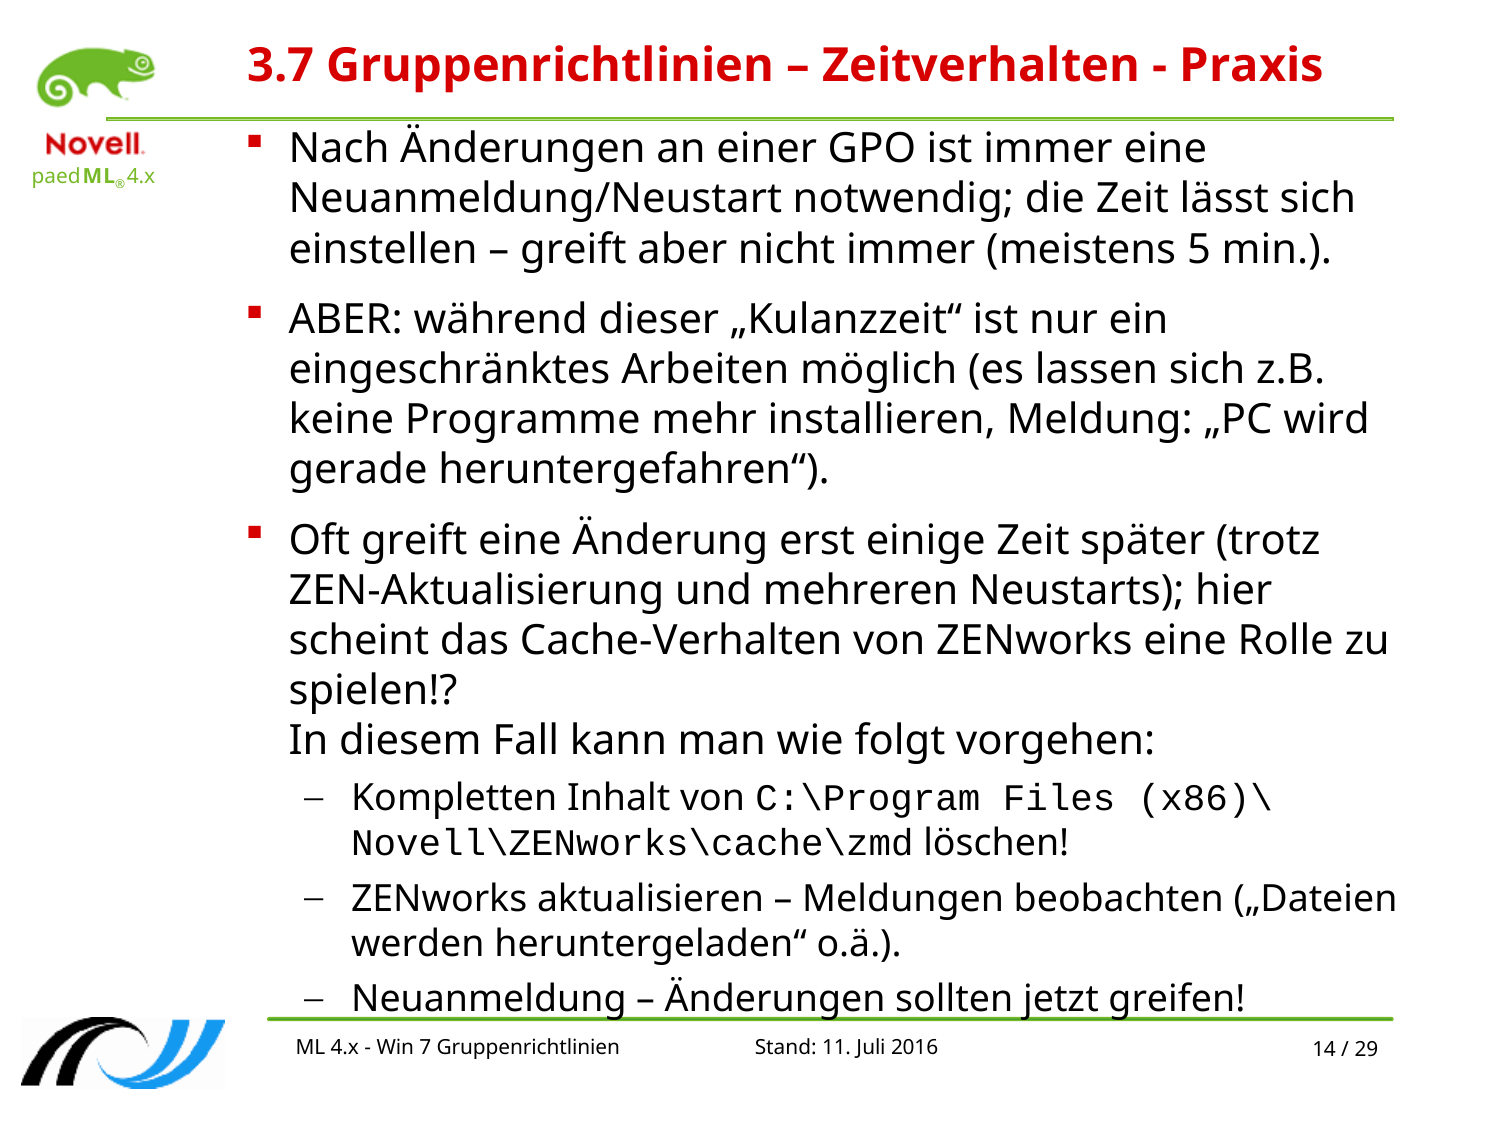

# 3.7 Gruppenrichtlinien – Zeitverhalten - Praxis
Nach Änderungen an einer GPO ist immer eine Neuanmeldung/Neustart notwendig; die Zeit lässt sich einstellen – greift aber nicht immer (meistens 5 min.).
ABER: während dieser „Kulanzzeit“ ist nur ein eingeschränktes Arbeiten möglich (es lassen sich z.B. keine Programme mehr installieren, Meldung: „PC wird gerade heruntergefahren“).
Oft greift eine Änderung erst einige Zeit später (trotz ZEN-Aktualisierung und mehreren Neustarts); hier scheint das Cache-Verhalten von ZENworks eine Rolle zu spielen!?
In diesem Fall kann man wie folgt vorgehen:
Kompletten Inhalt von C:\Program Files (x86)\Novell\ZENworks\cache\zmd löschen!
ZENworks aktualisieren – Meldungen beobachten („Dateien werden heruntergeladen“ o.ä.).
Neuanmeldung – Änderungen sollten jetzt greifen!
ML 4.x - Win 7 Gruppenrichtlinien
11. Juli 2016
14